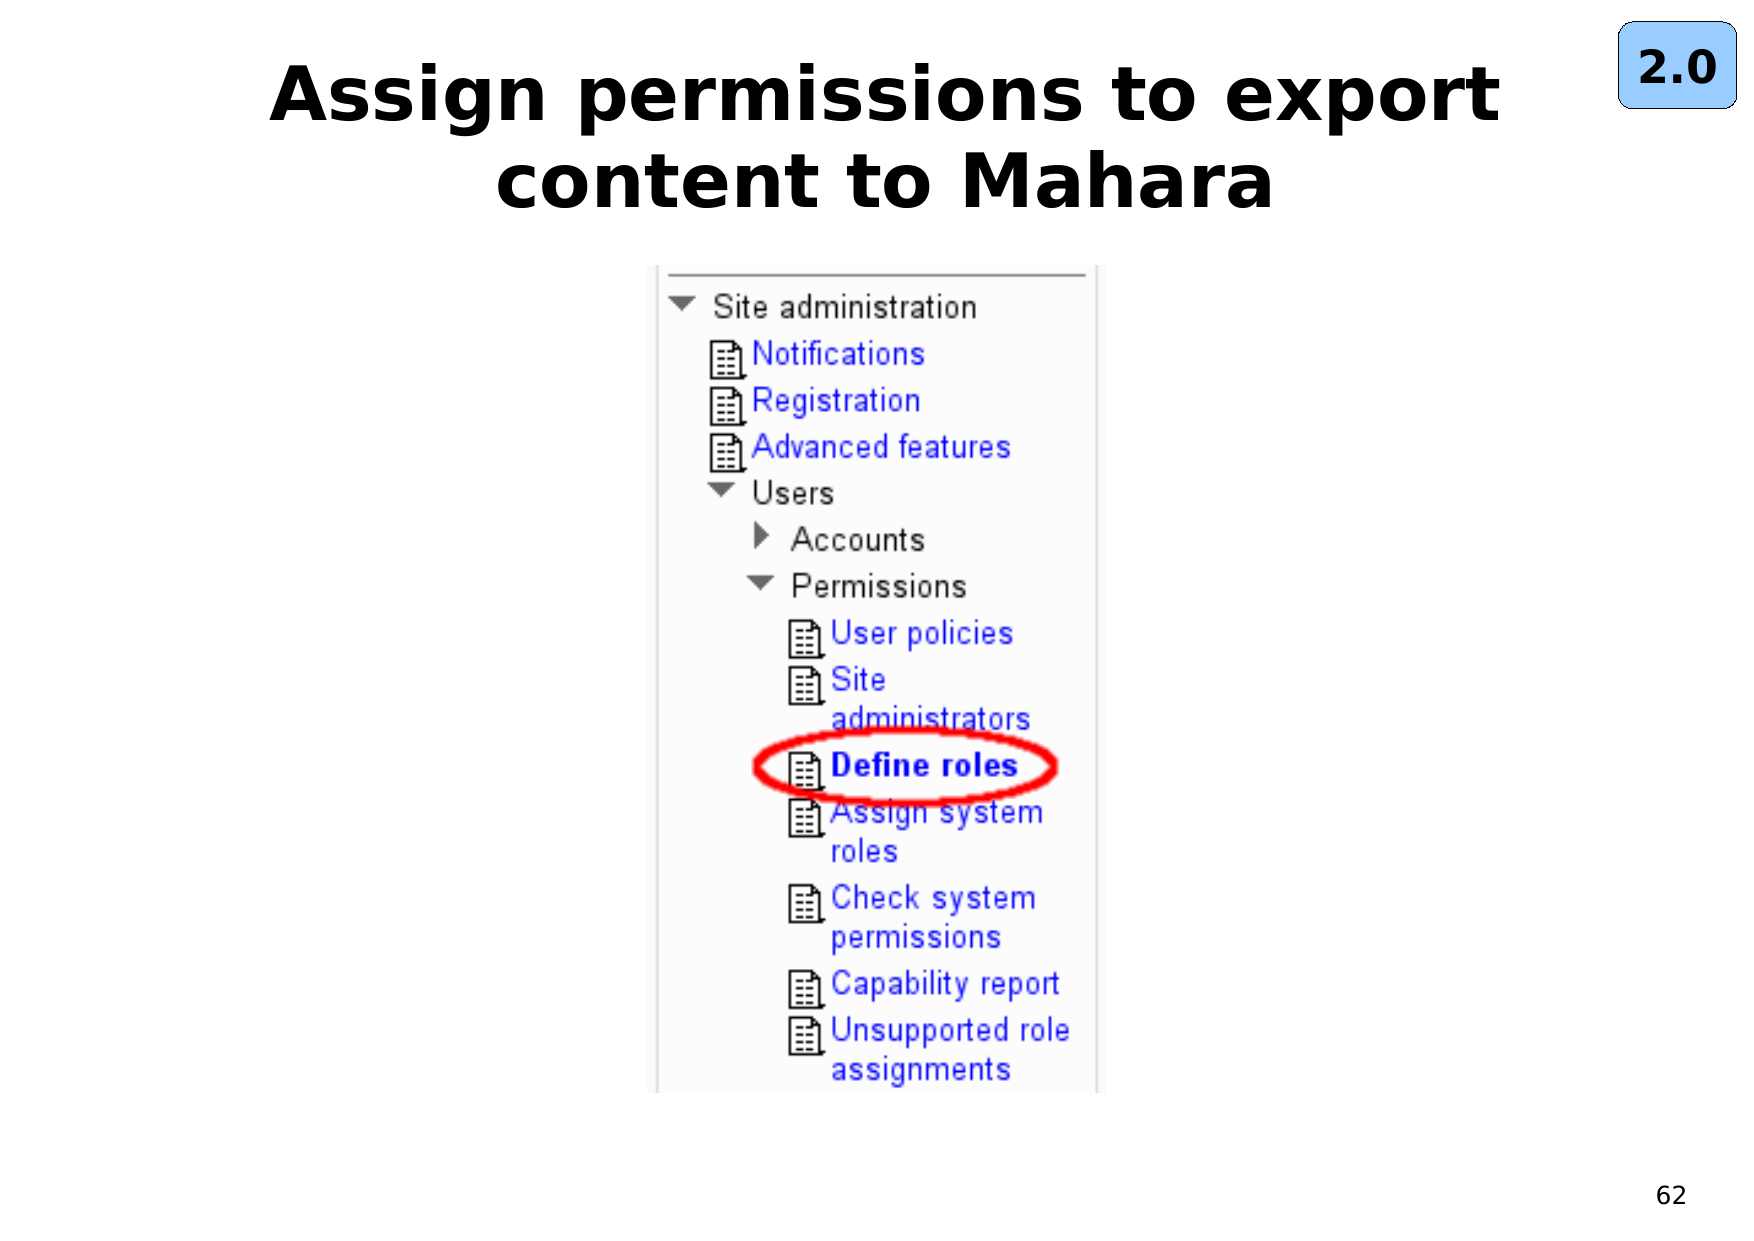

2.0
# Assign permissions to export content to Mahara
62